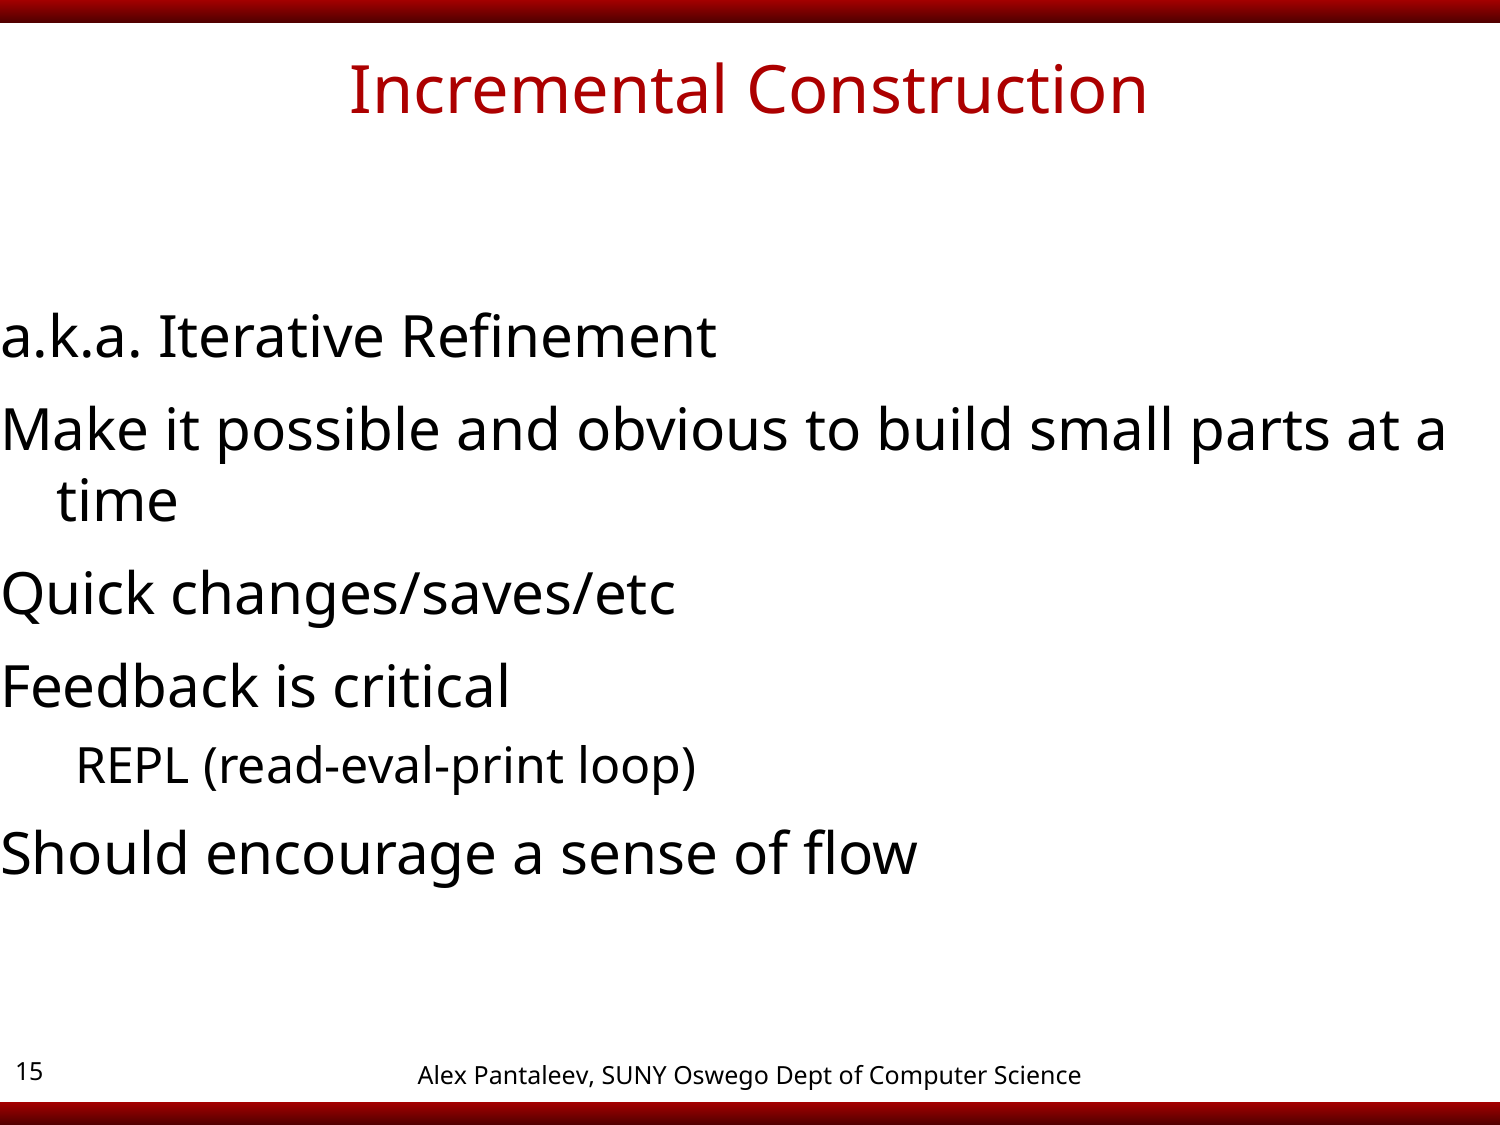

# Incremental Construction
a.k.a. Iterative Refinement
Make it possible and obvious to build small parts at a time
Quick changes/saves/etc
Feedback is critical
REPL (read-eval-print loop)
Should encourage a sense of flow
15